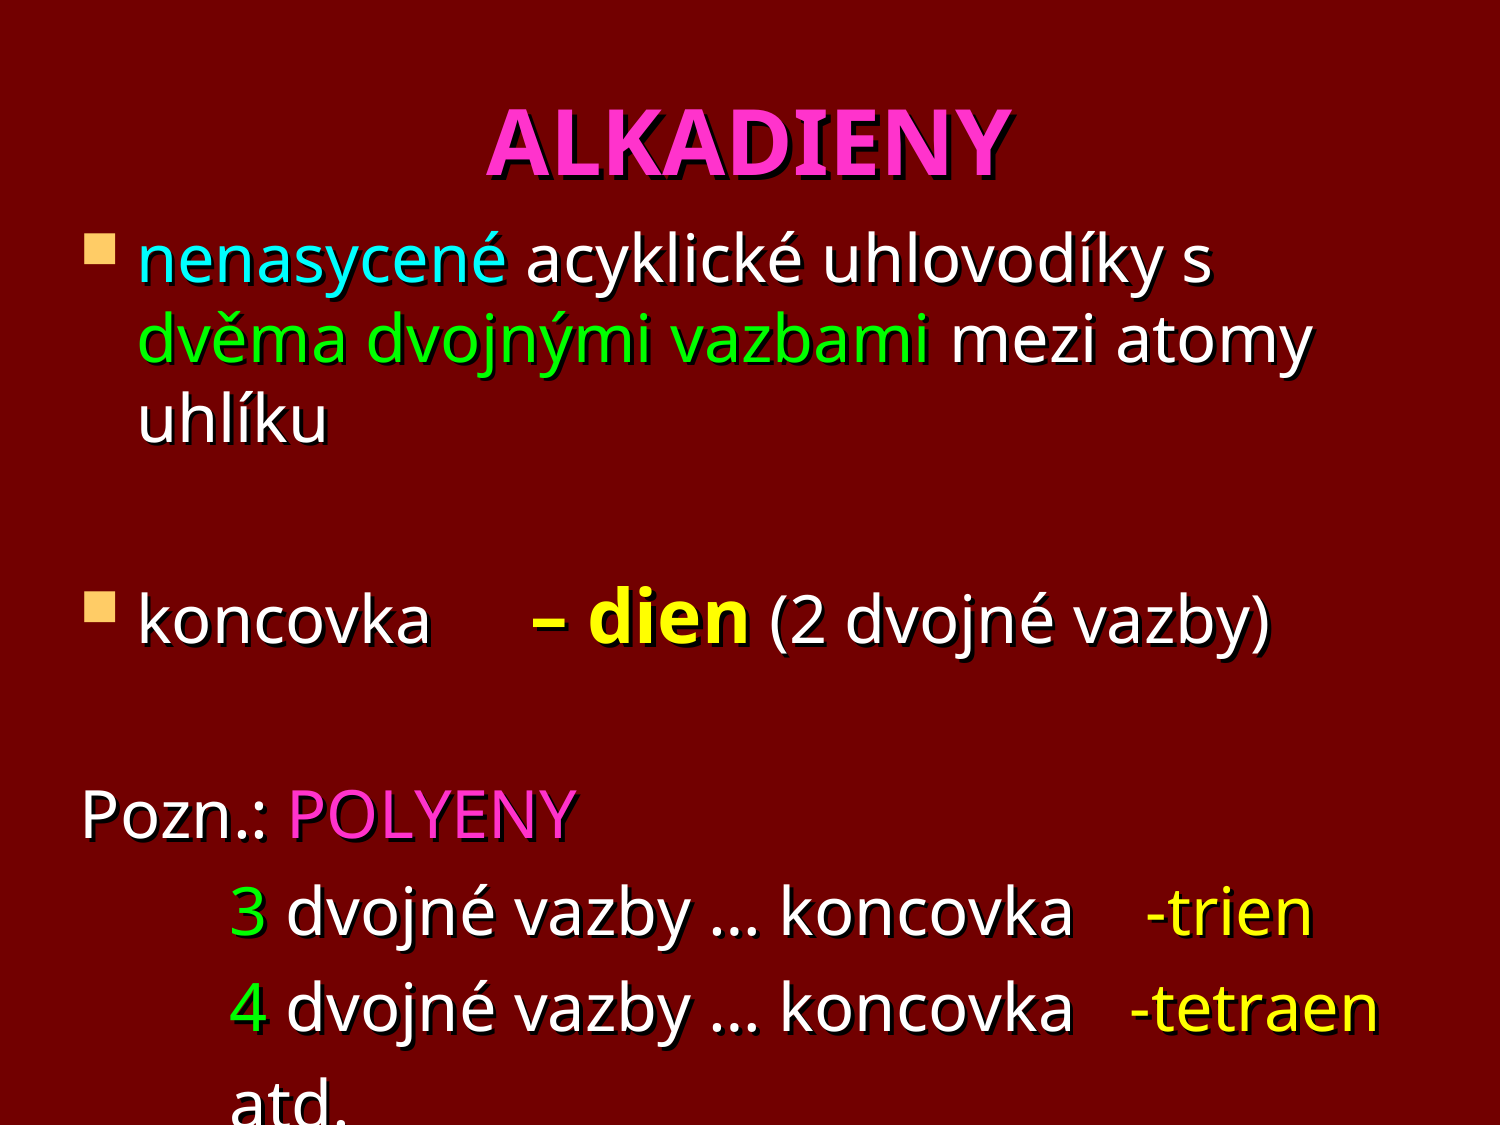

# ALKADIENY
nenasycené acyklické uhlovodíky s dvěma dvojnými vazbami mezi atomy uhlíku
koncovka – dien (2 dvojné vazby)
Pozn.: POLYENY
		3 dvojné vazby … koncovka -trien
		4 dvojné vazby … koncovka	-tetraen
		atd.